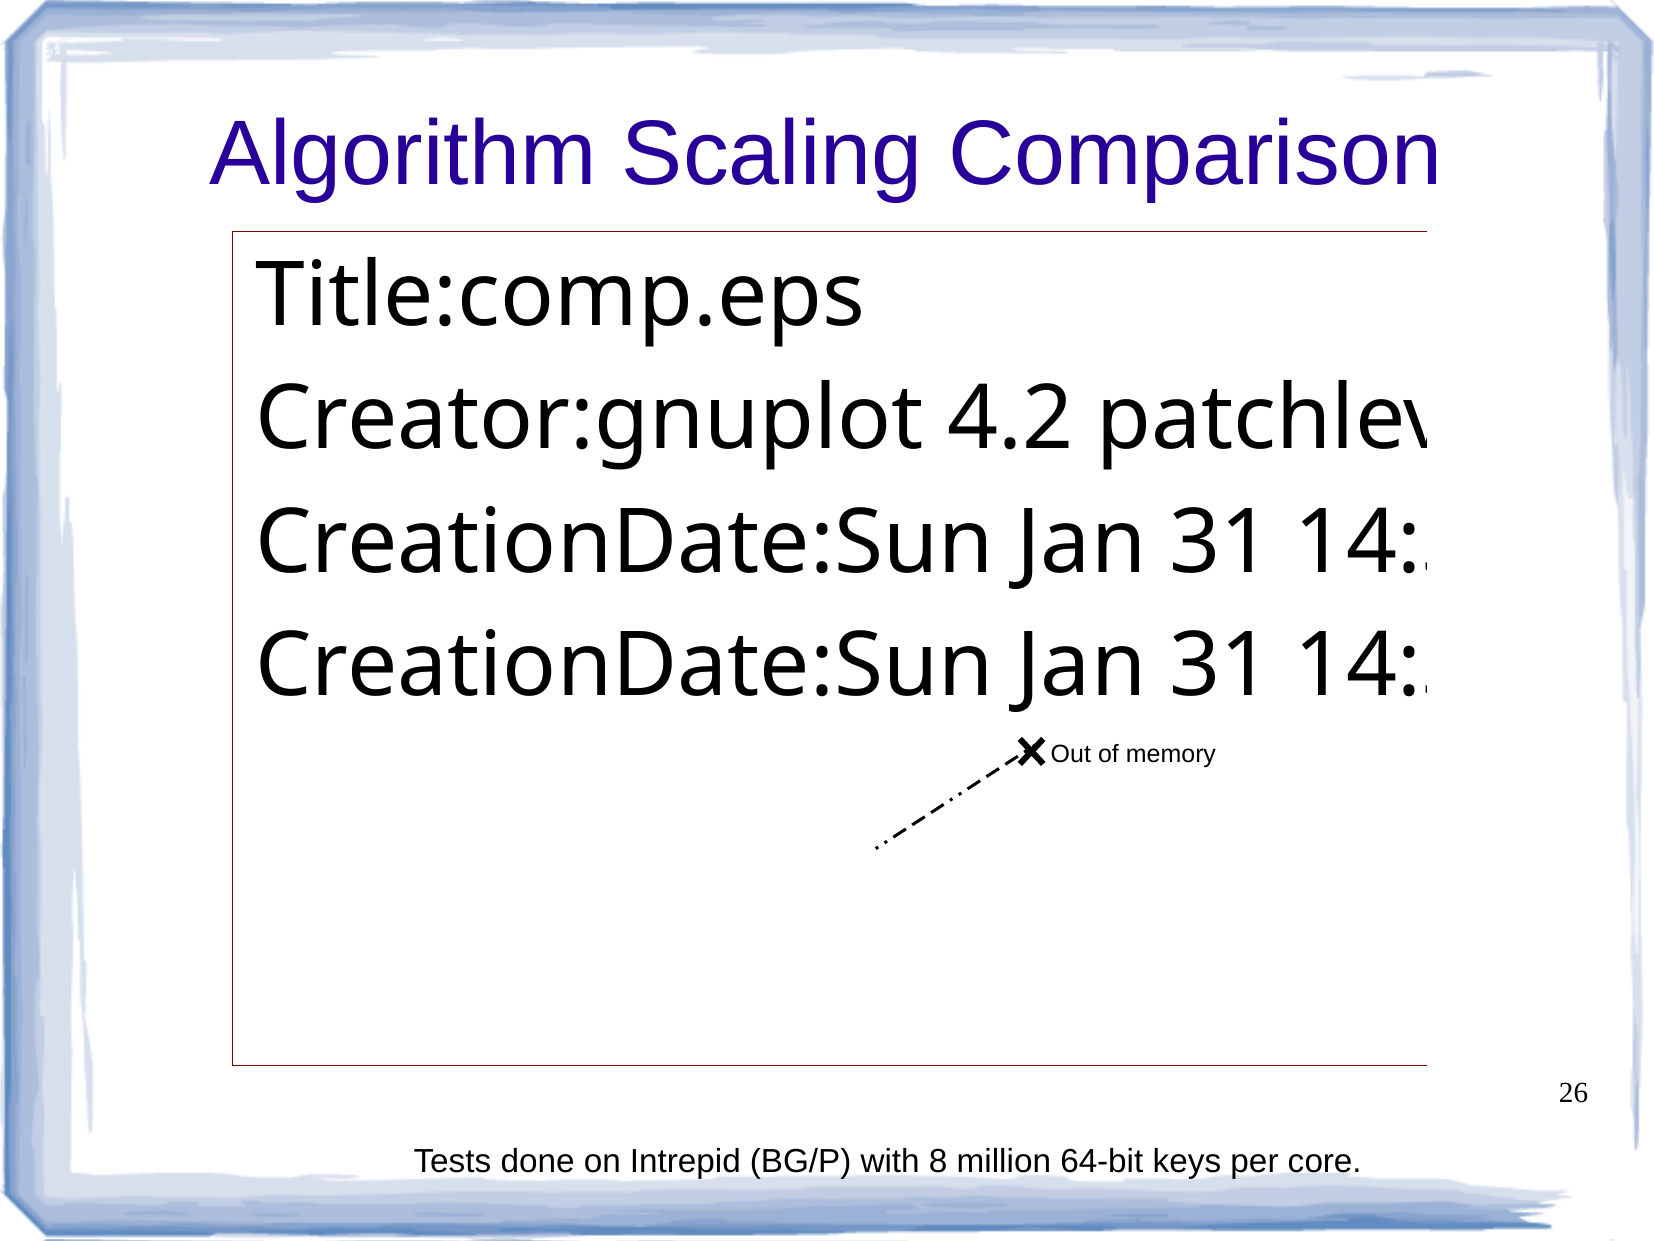

# Algorithm Scaling Comparison
Out of memory
26
Tests done on Intrepid (BG/P) with 8 million 64-bit keys per core.